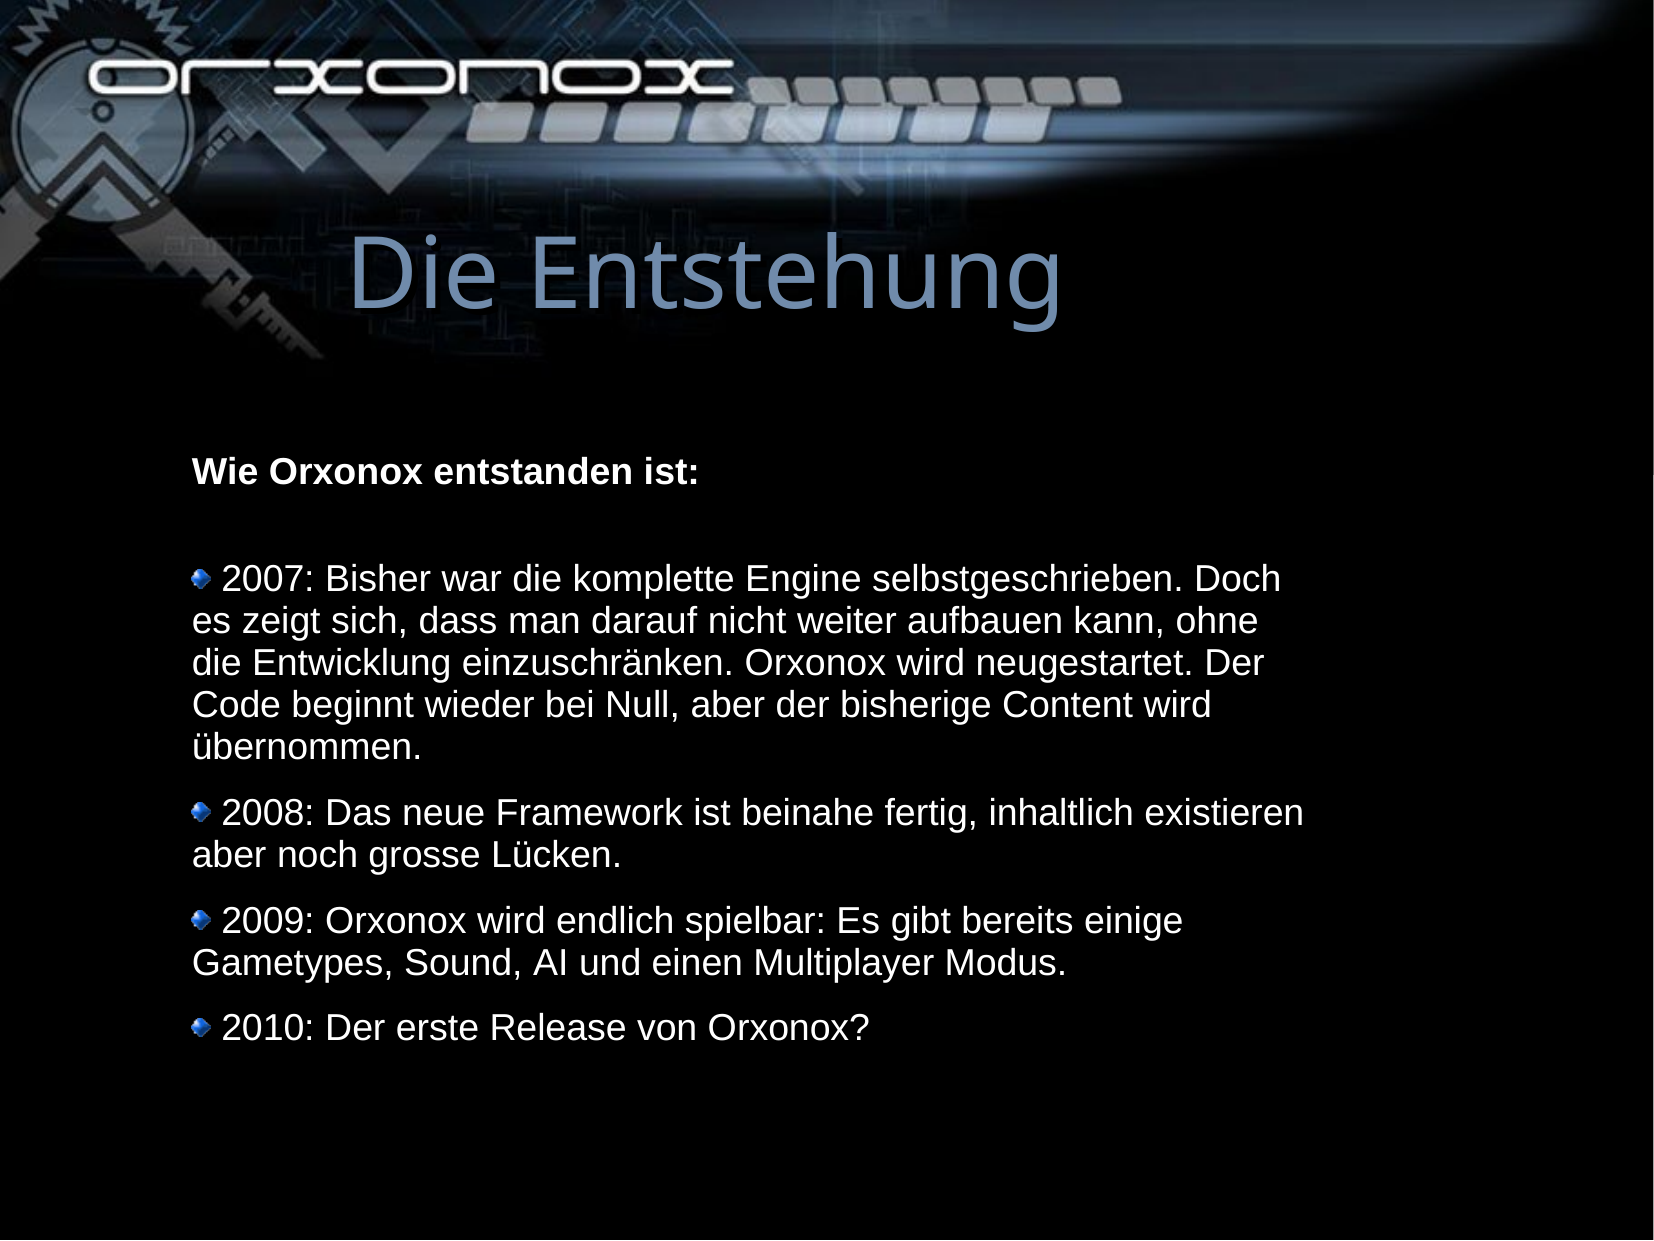

Die Entstehung
Wie Orxonox entstanden ist:
 2007: Bisher war die komplette Engine selbstgeschrieben. Doch es zeigt sich, dass man darauf nicht weiter aufbauen kann, ohne die Entwicklung einzuschränken. Orxonox wird neugestartet. Der Code beginnt wieder bei Null, aber der bisherige Content wird übernommen.
 2008: Das neue Framework ist beinahe fertig, inhaltlich existieren aber noch grosse Lücken.
 2009: Orxonox wird endlich spielbar: Es gibt bereits einige Gametypes, Sound, AI und einen Multiplayer Modus.
 2010: Der erste Release von Orxonox?